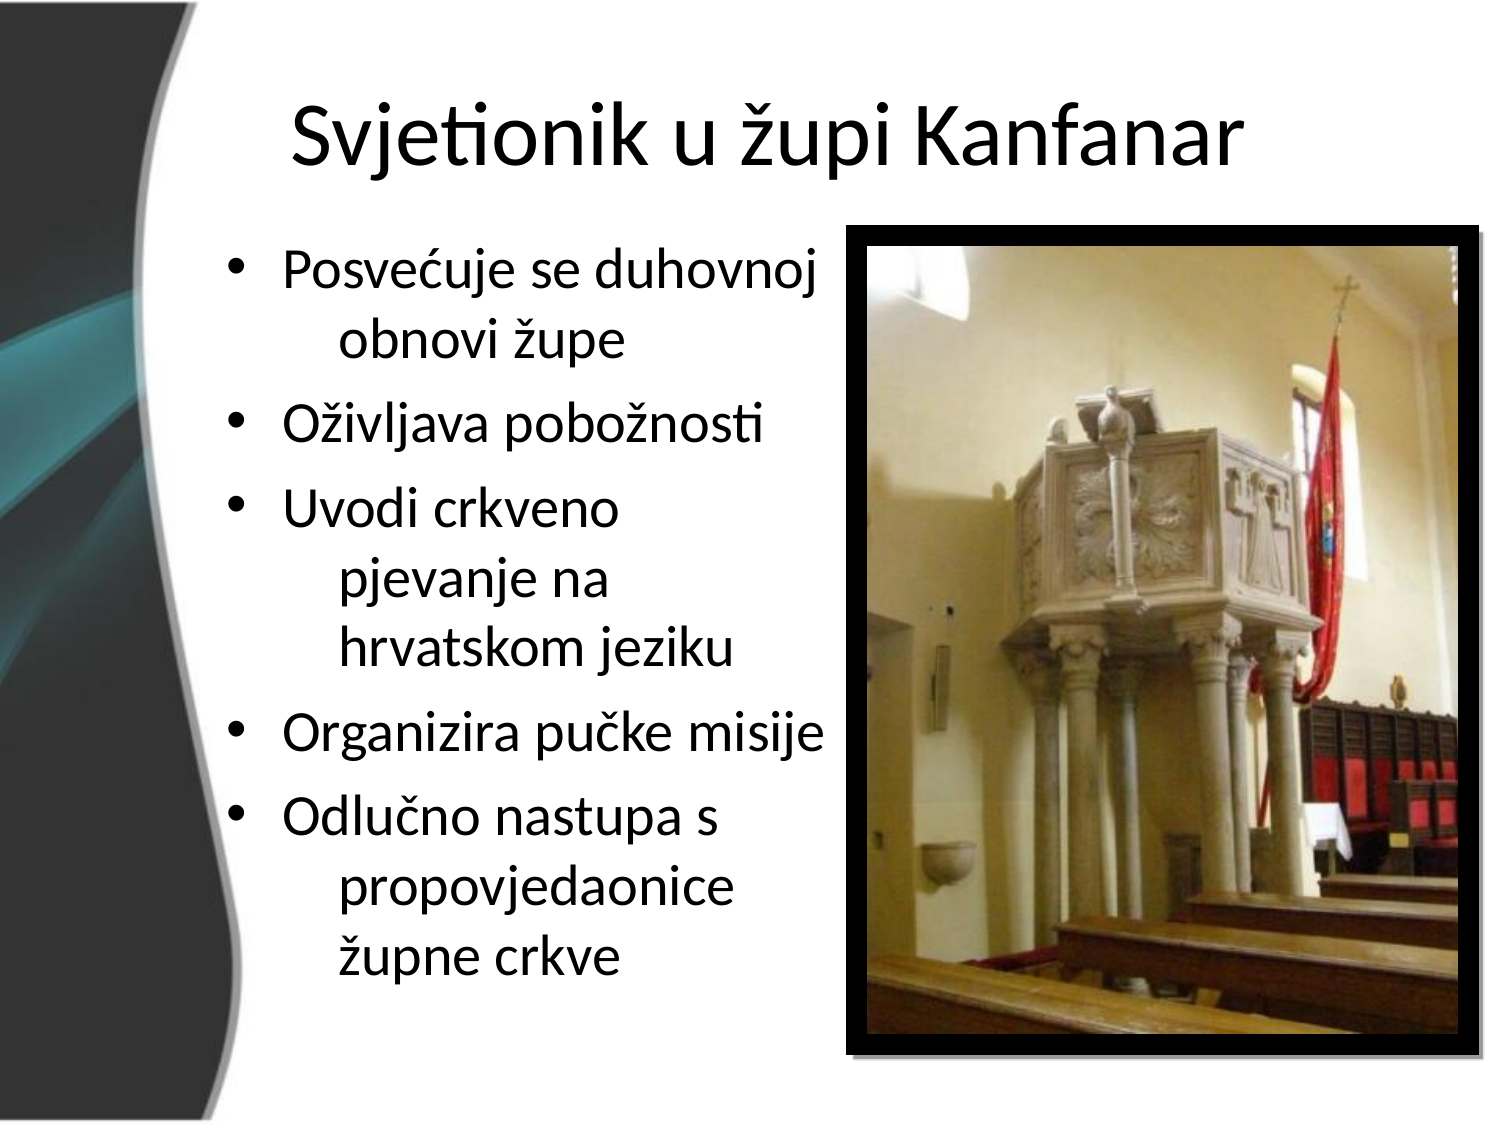

# Svjetionik u župi Kanfanar
Posvećuje se duhovnoj obnovi župe
Oživljava pobožnosti
Uvodi crkveno pjevanje na hrvatskom jeziku
Organizira pučke misije
Odlučno nastupa s propovjedaonice župne crkve